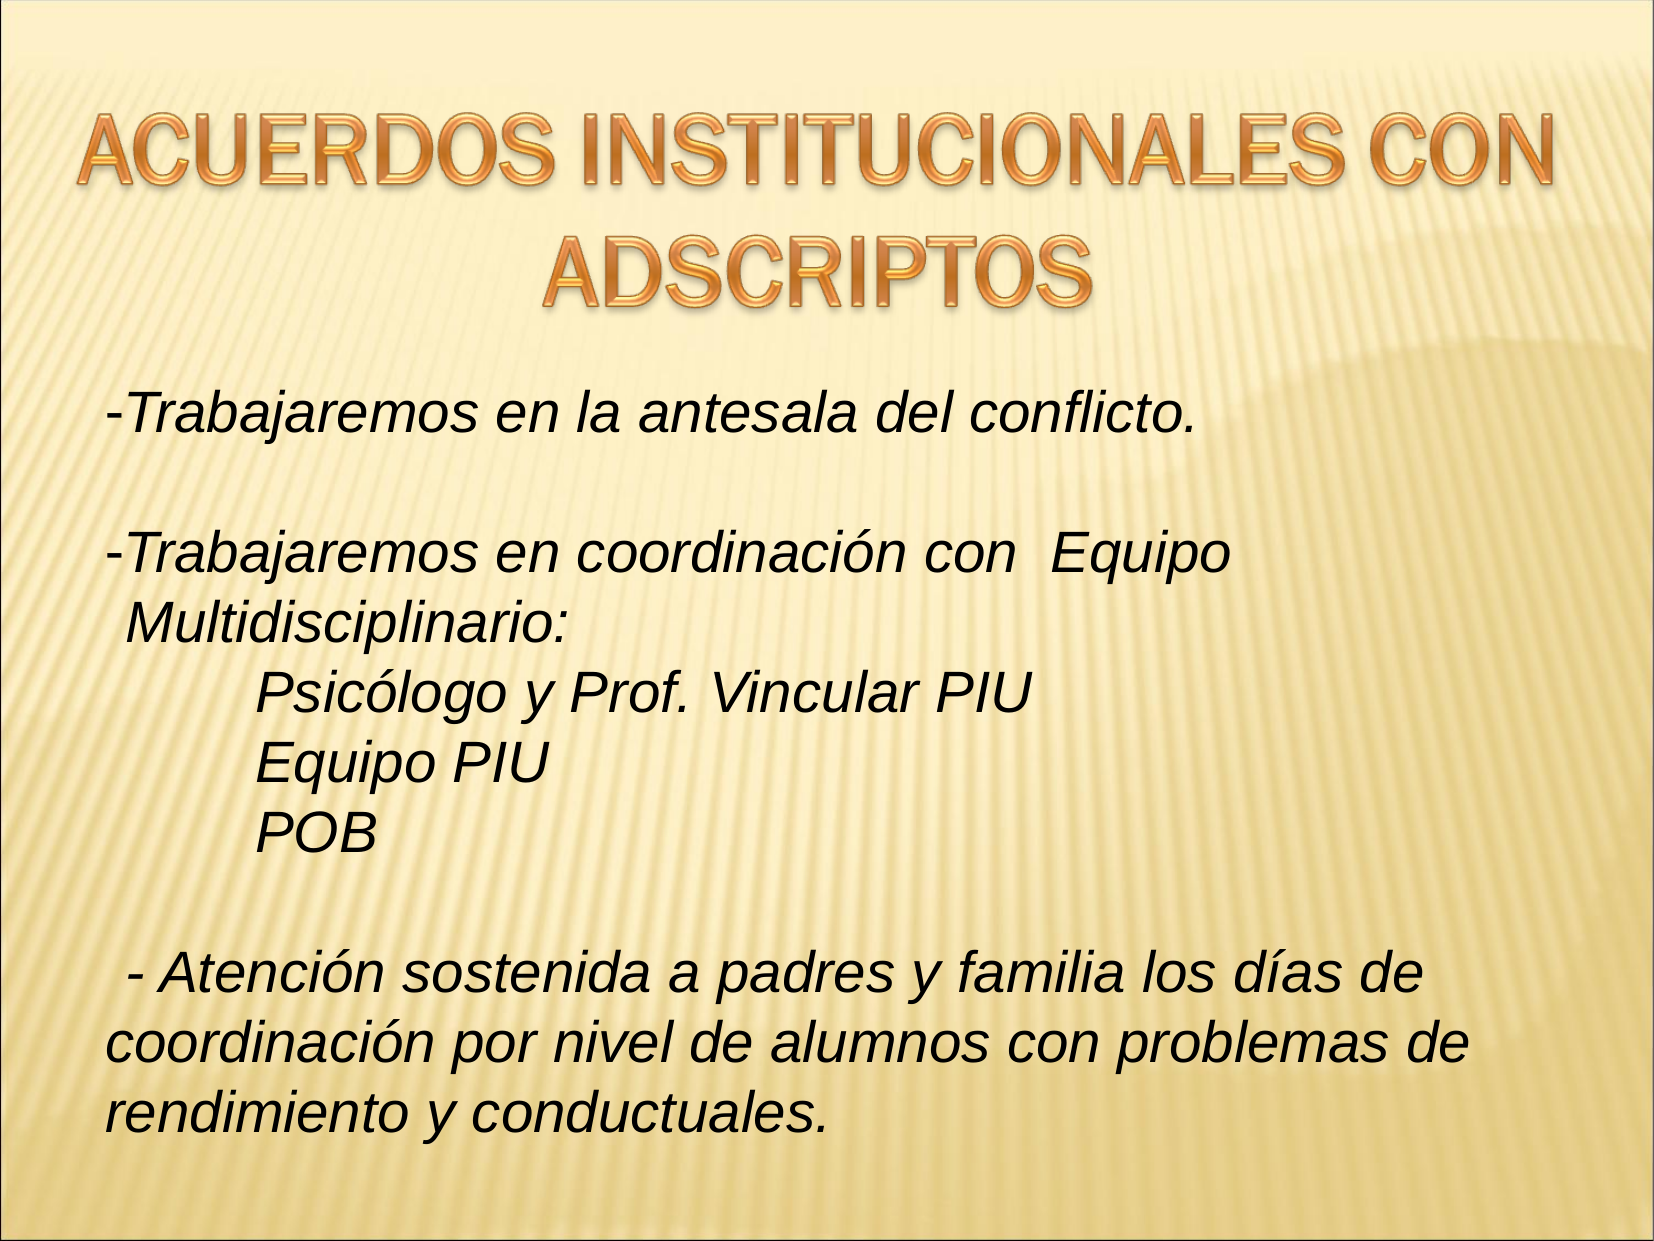

Trabajaremos en la antesala del conflicto.
Trabajaremos en coordinación con Equipo
Multidisciplinario:
	Psicólogo y Prof. Vincular PIU
	Equipo PIU
	POB
- Atención sostenida a padres y familia los días de coordinación por nivel de alumnos con problemas de rendimiento y conductuales.